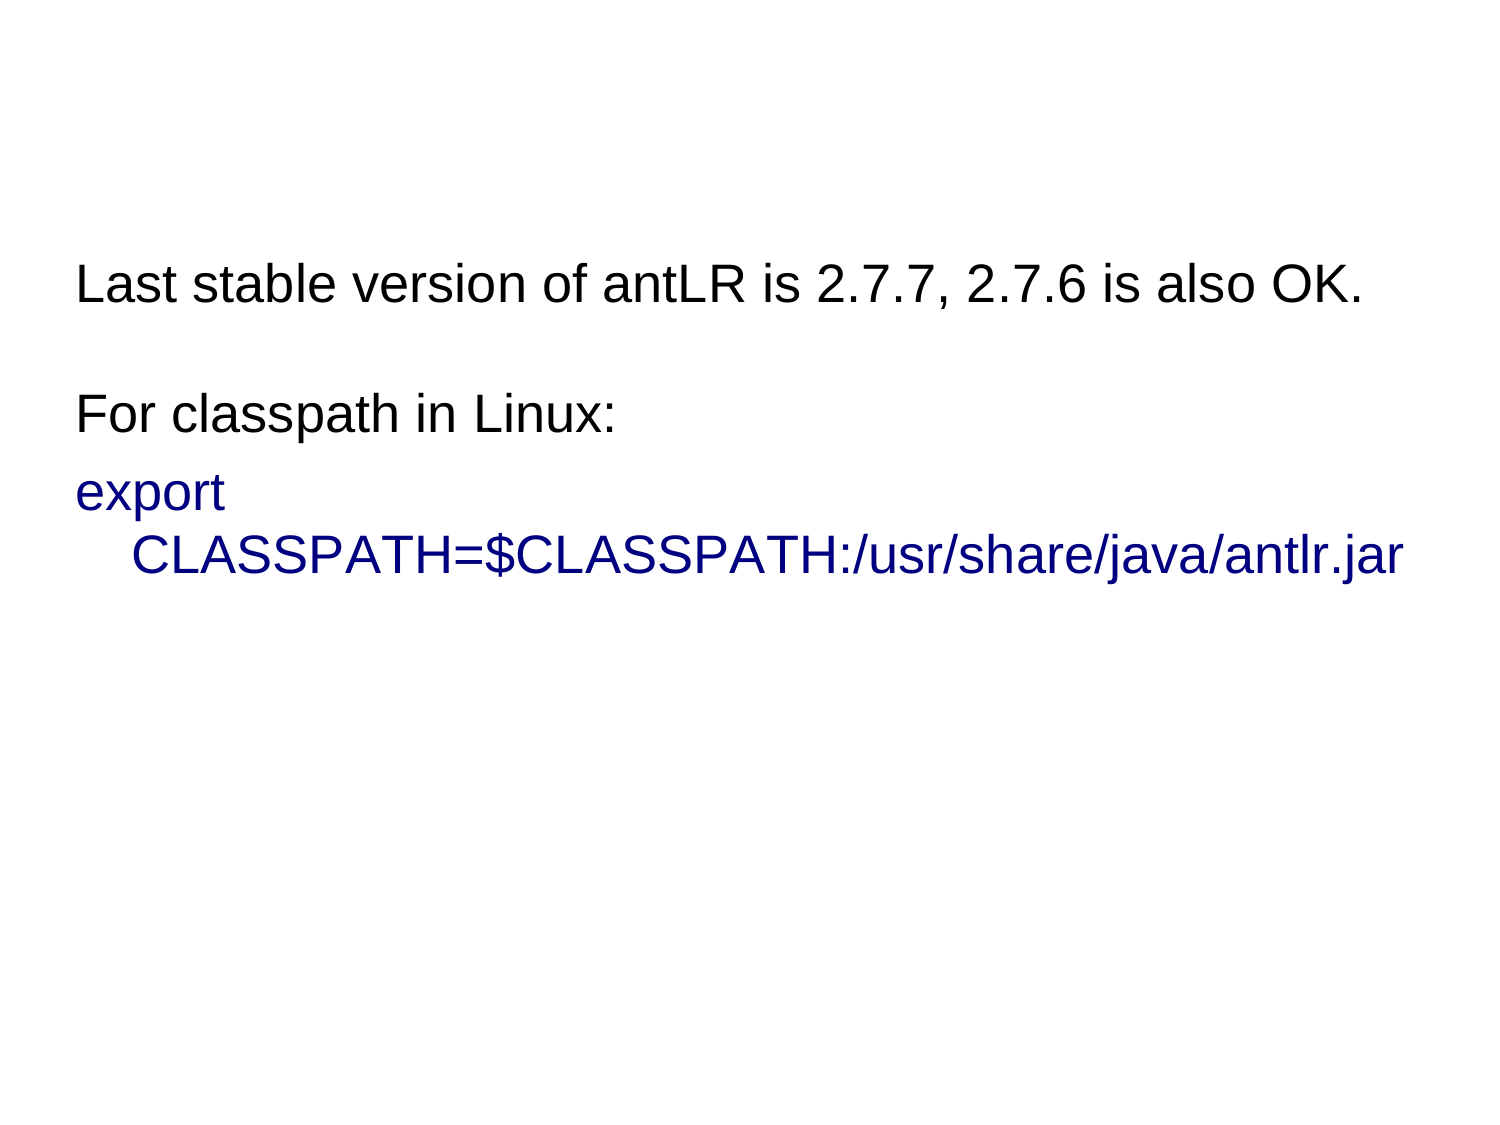

#
Last stable version of antLR is 2.7.7, 2.7.6 is also OK.
For classpath in Linux:
export CLASSPATH=$CLASSPATH:/usr/share/java/antlr.jar